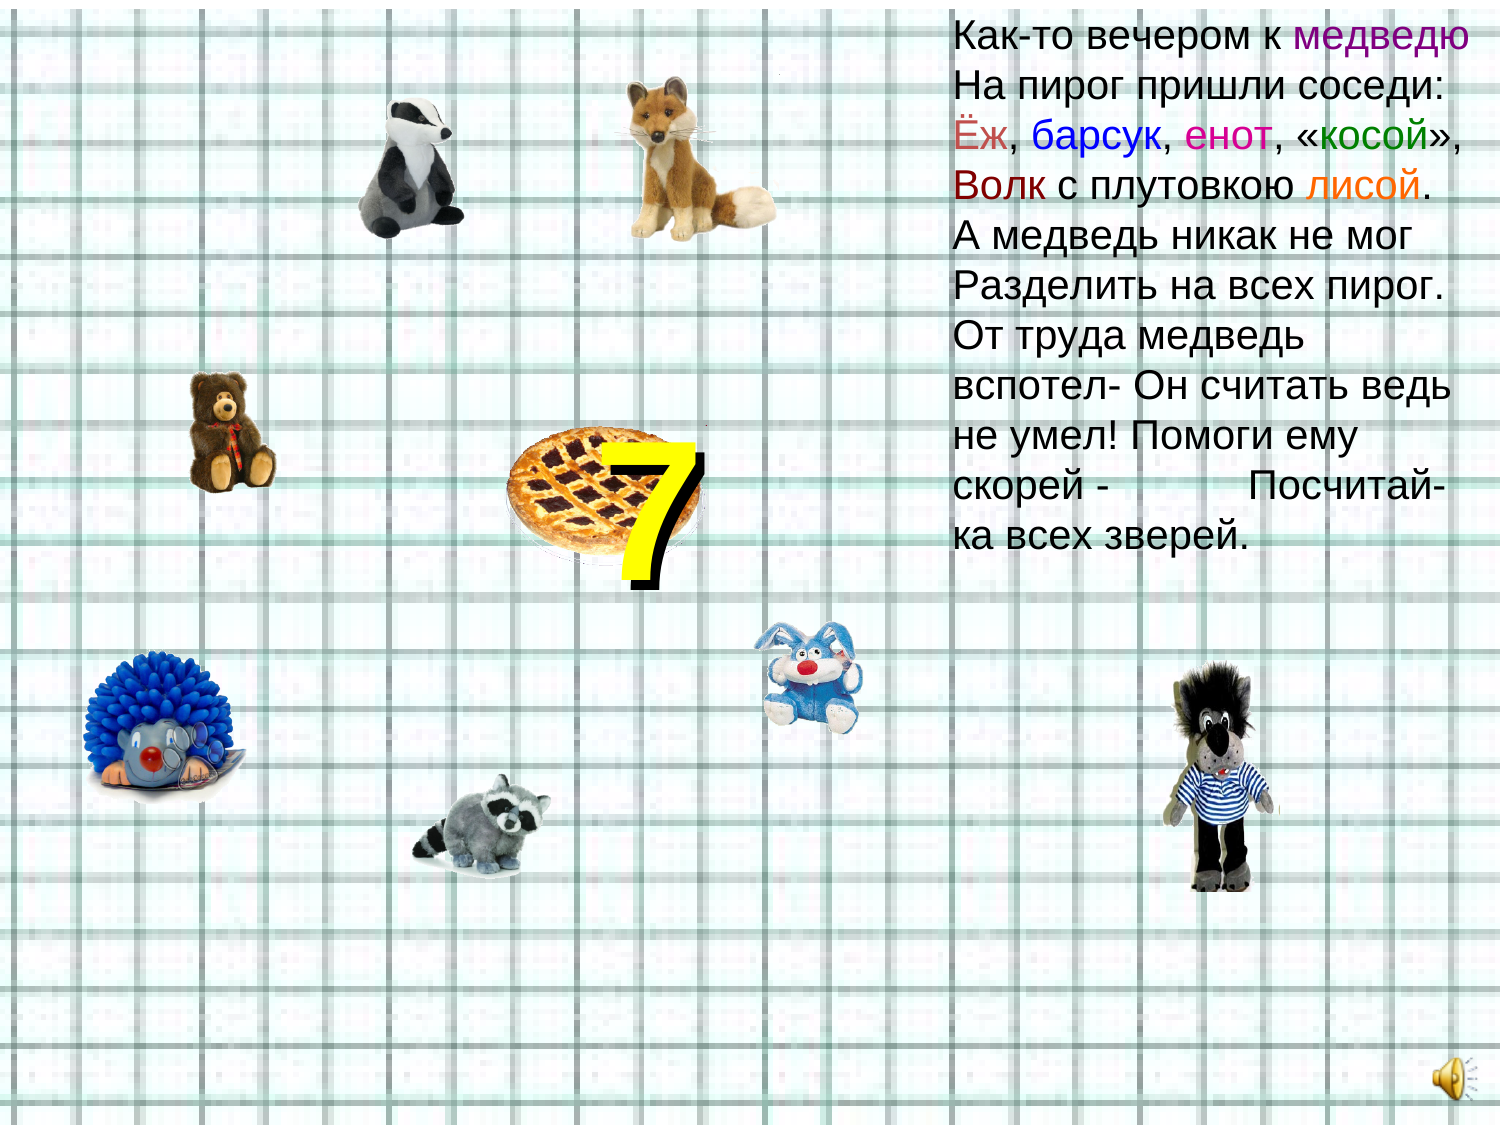

Как-то вечером к медведю На пирог пришли соседи: Ёж, барсук, енот, «косой», Волк с плутовкою лисой. А медведь никак не мог Разделить на всех пирог. От труда медведь вспотел- Он считать ведь не умел! Помоги ему скорей - Посчитай-ка всех зверей.
7